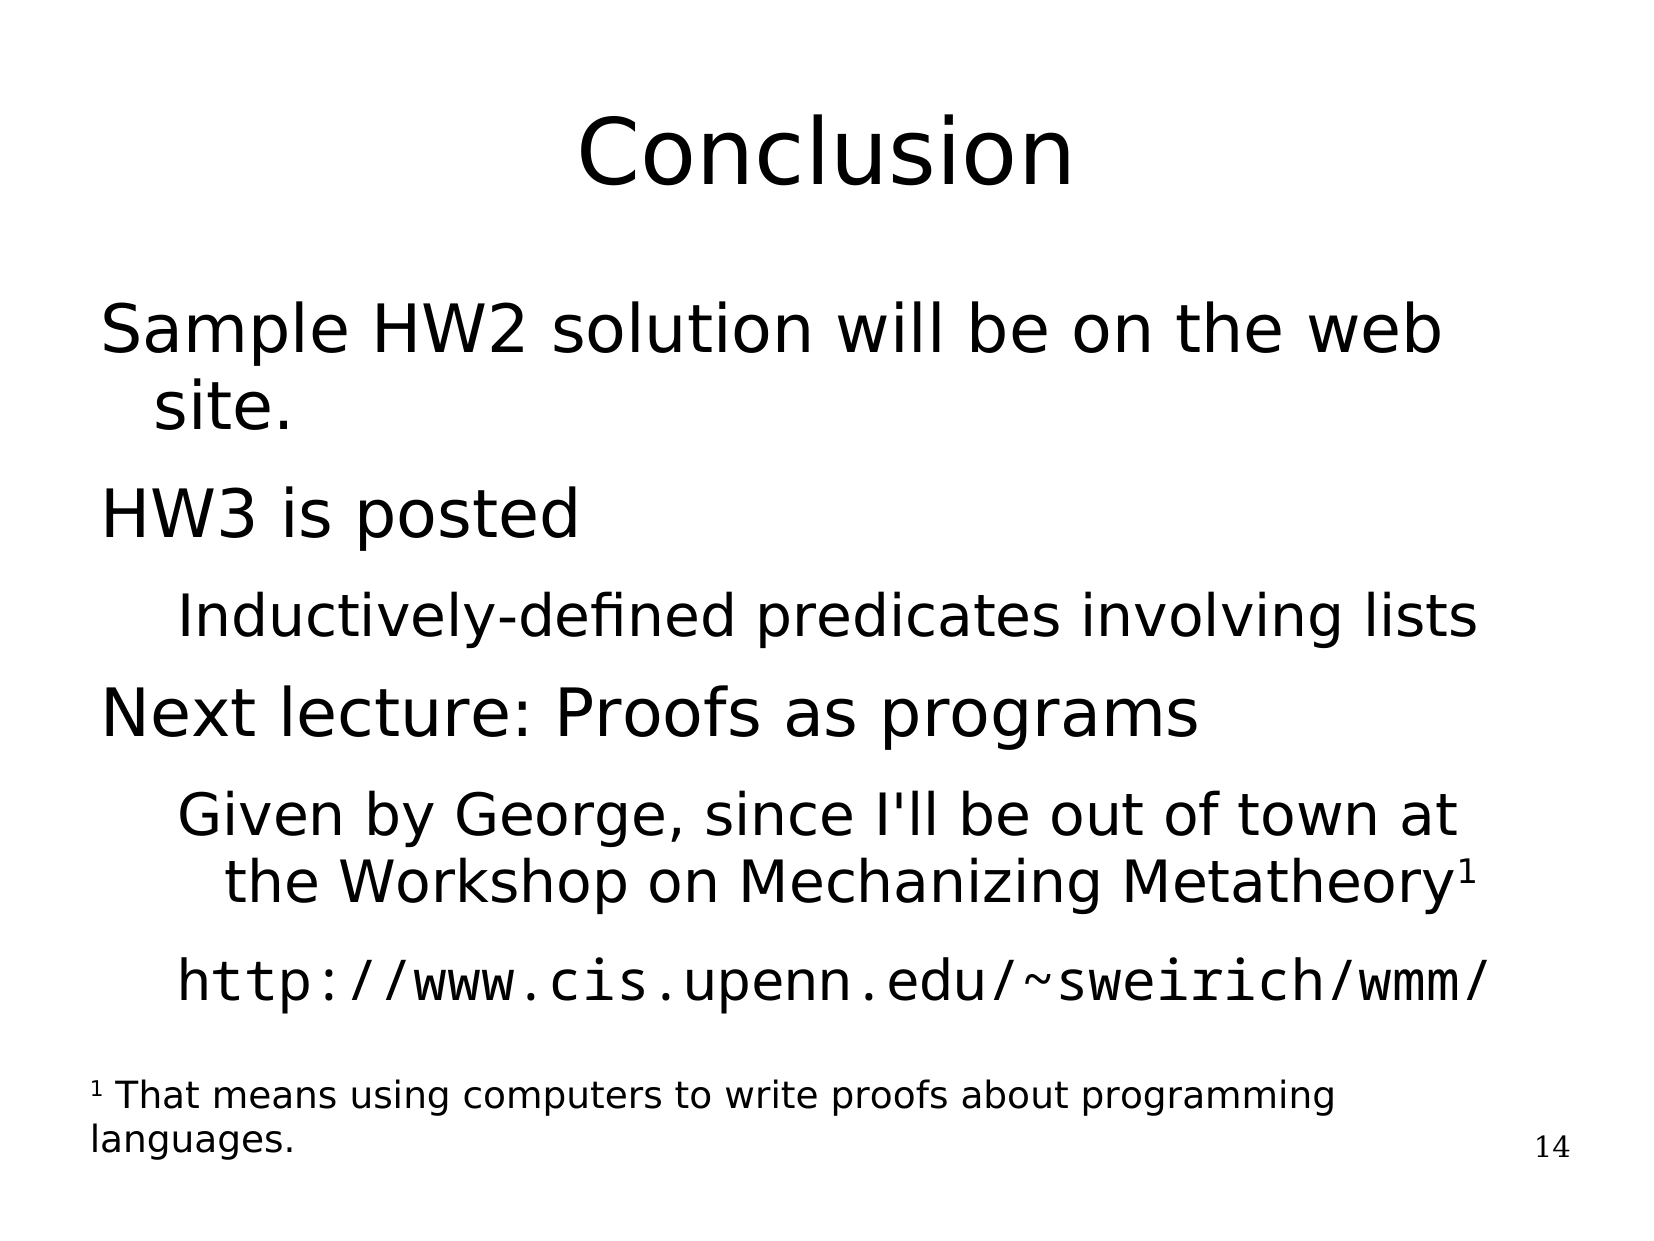

# Conclusion
Sample HW2 solution will be on the web site.
HW3 is posted
Inductively-defined predicates involving lists
Next lecture: Proofs as programs
Given by George, since I'll be out of town at the Workshop on Mechanizing Metatheory1
http://www.cis.upenn.edu/~sweirich/wmm/
1 That means using computers to write proofs about programming languages.
14